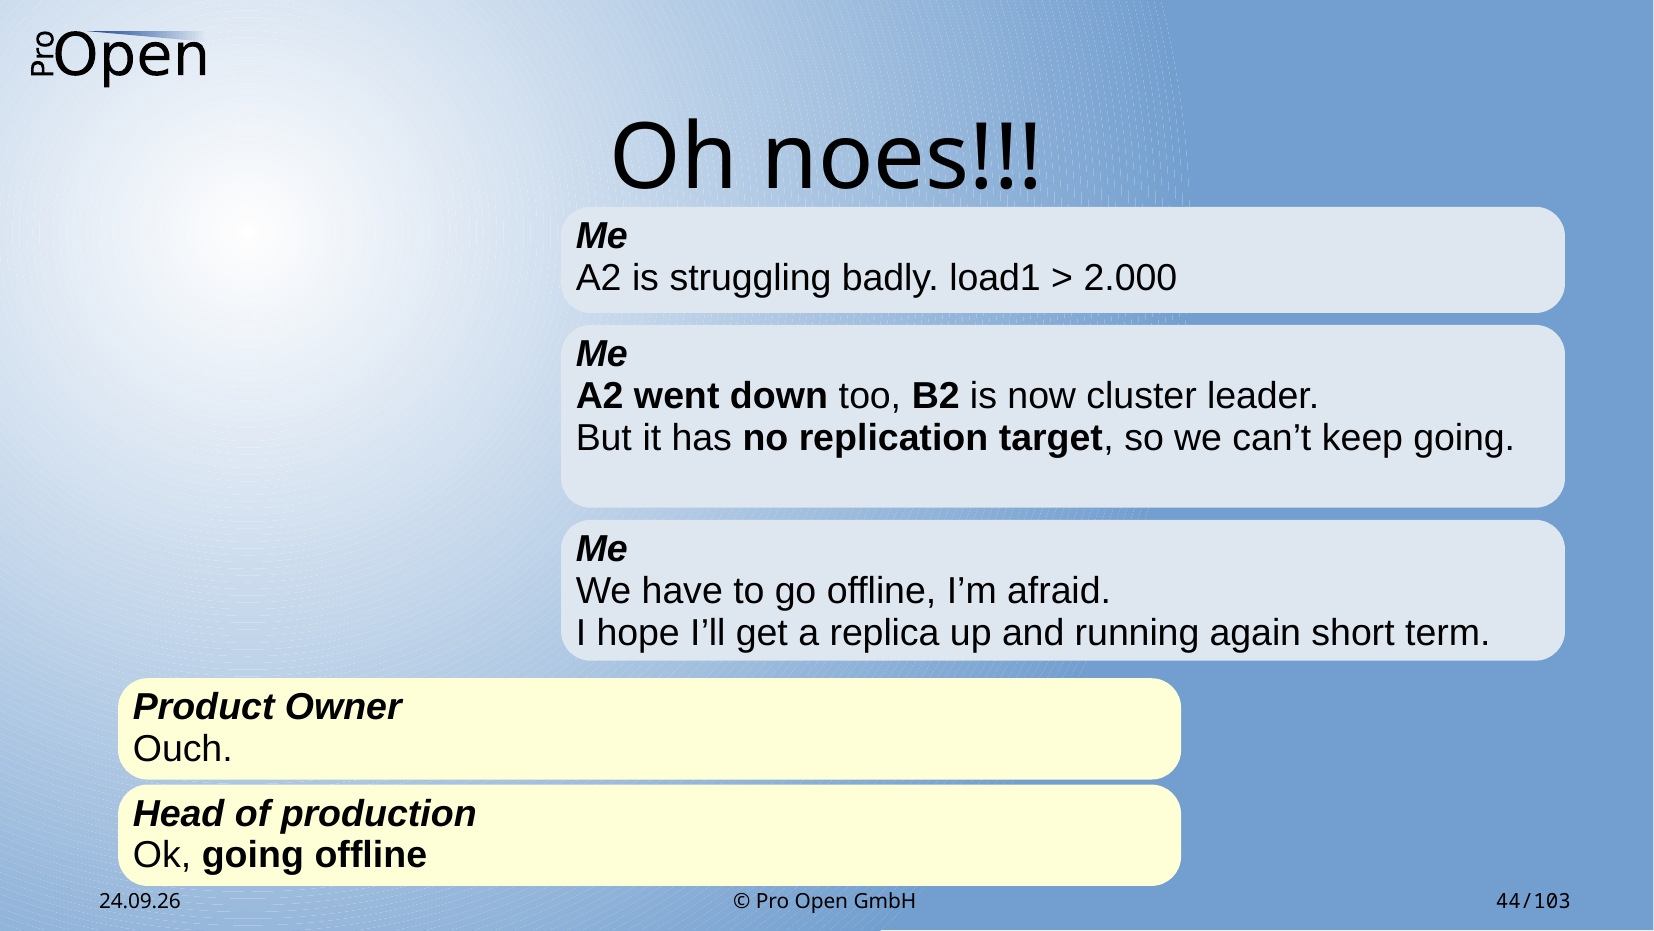

# Oh noes!!!
Me
A2 is struggling badly. load1 > 2.000
Me
A2 went down too, B2 is now cluster leader.
But it has no replication target, so we can’t keep going.
Me
We have to go offline, I’m afraid.
I hope I’ll get a replica up and running again short term.
Product Owner
Ouch.
Head of production
Ok, going offline
© Pro Open GmbH
44